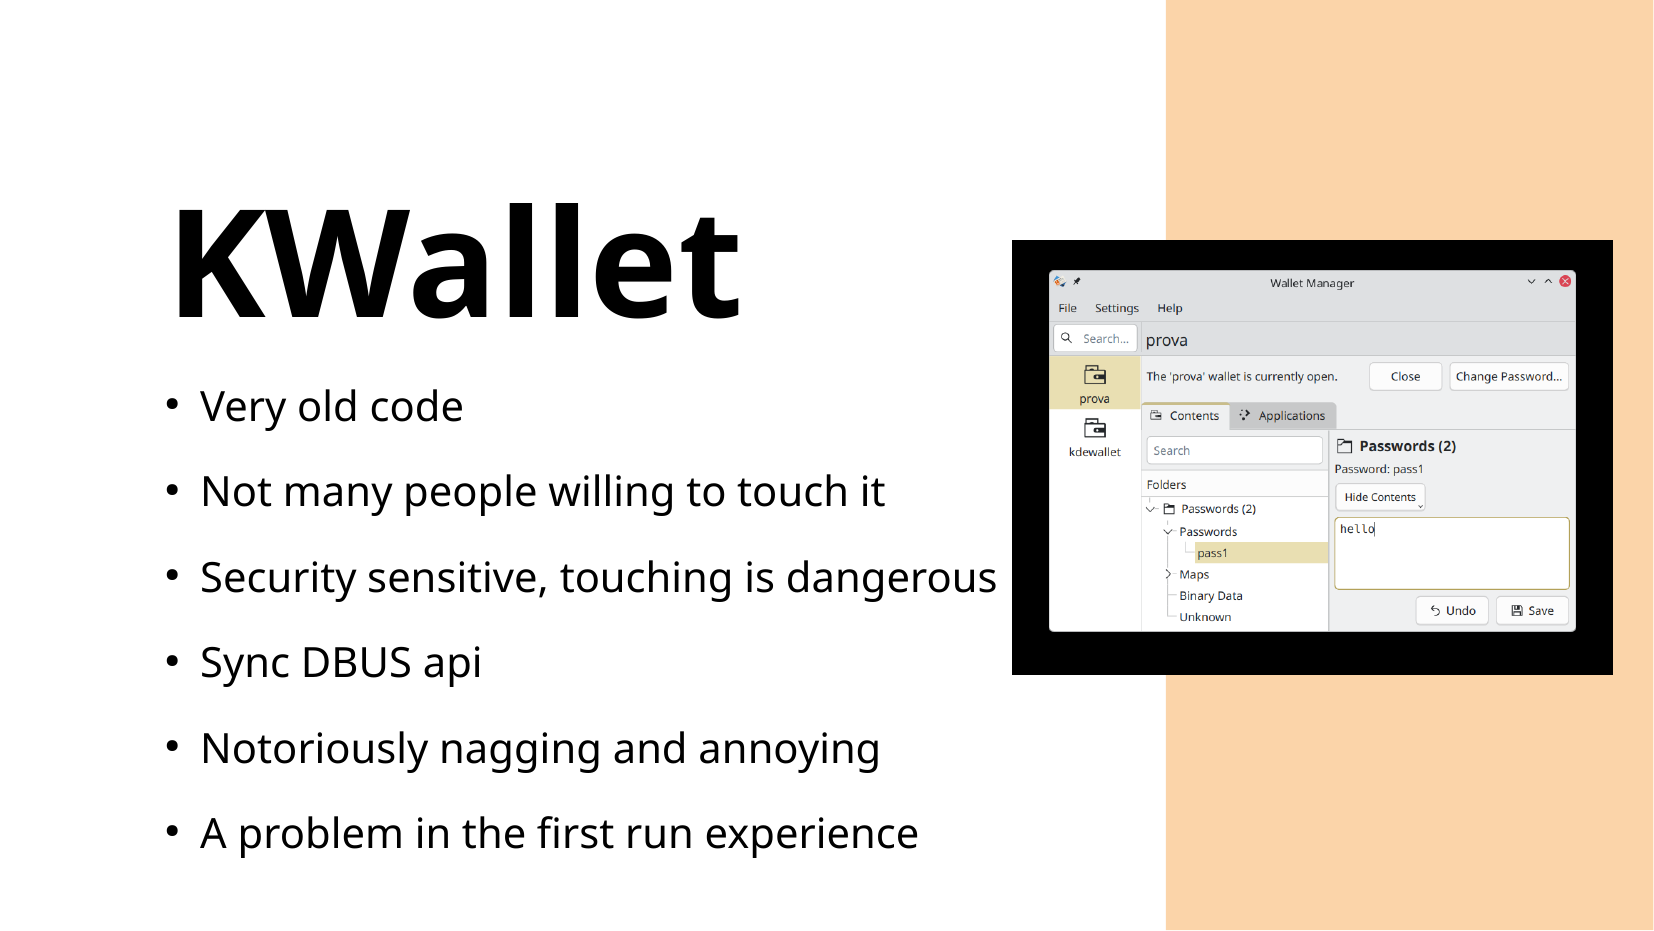

KWallet
Very old code
Not many people willing to touch it
Security sensitive, touching is dangerous
Sync DBUS api
Notoriously nagging and annoying
A problem in the first run experience